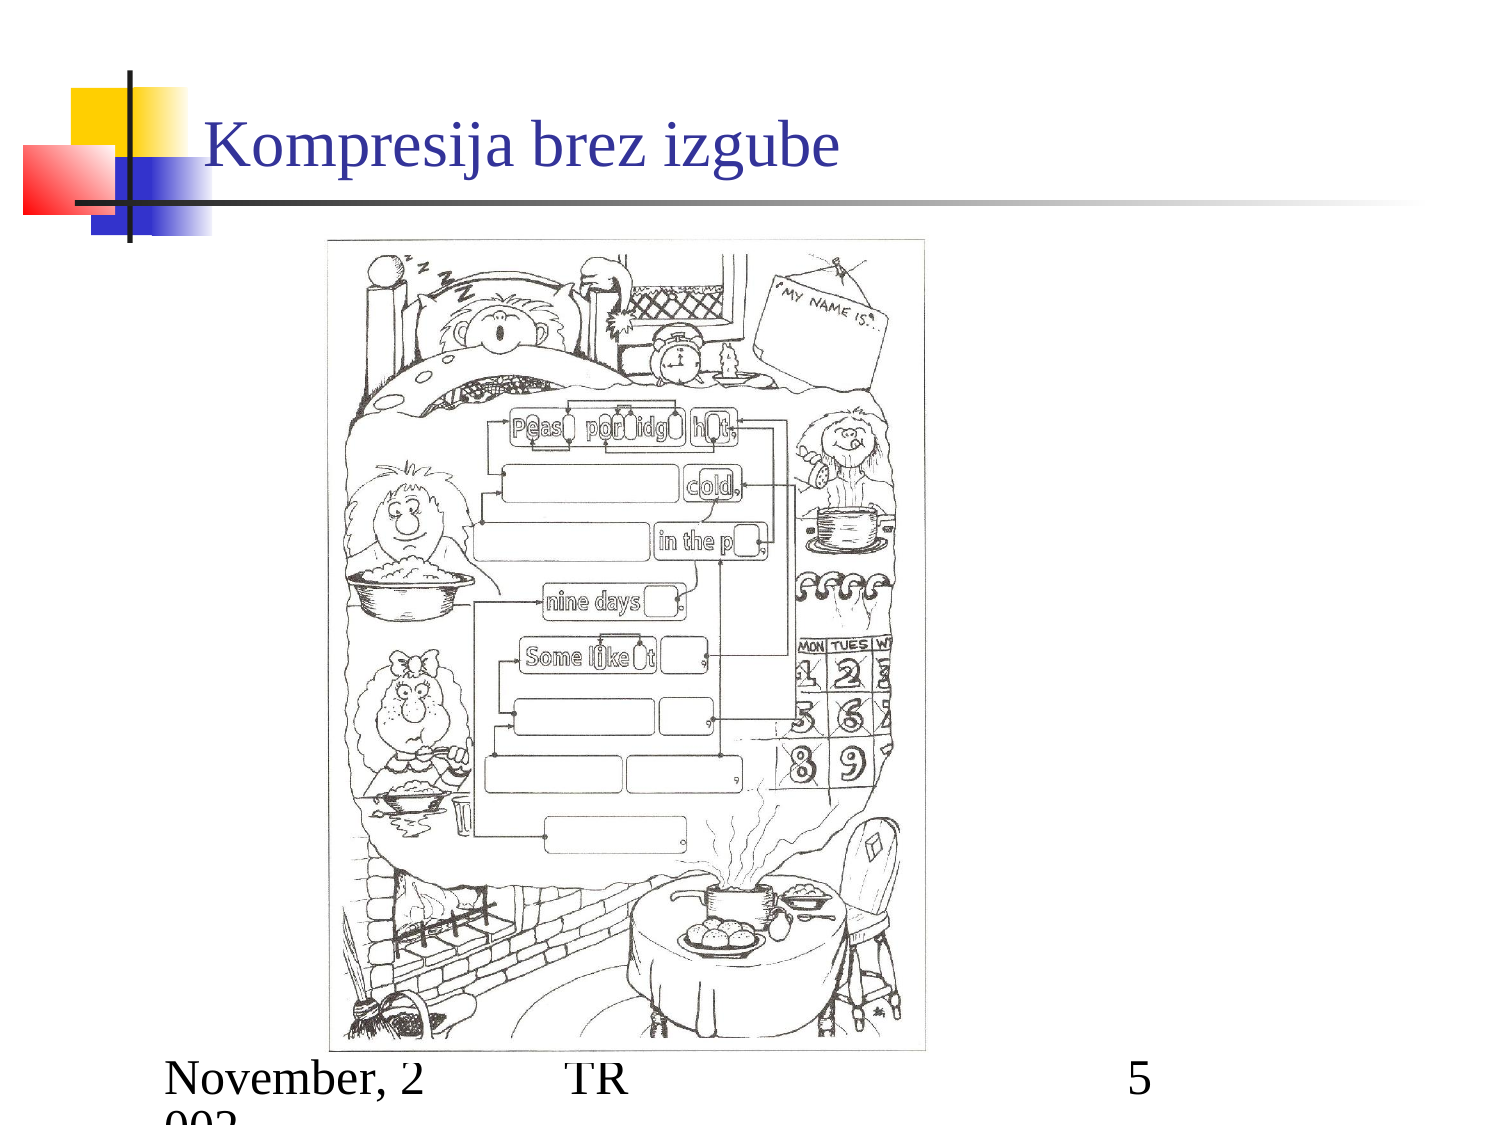

# Kompresija brez izgube
November, 2002
TR
5